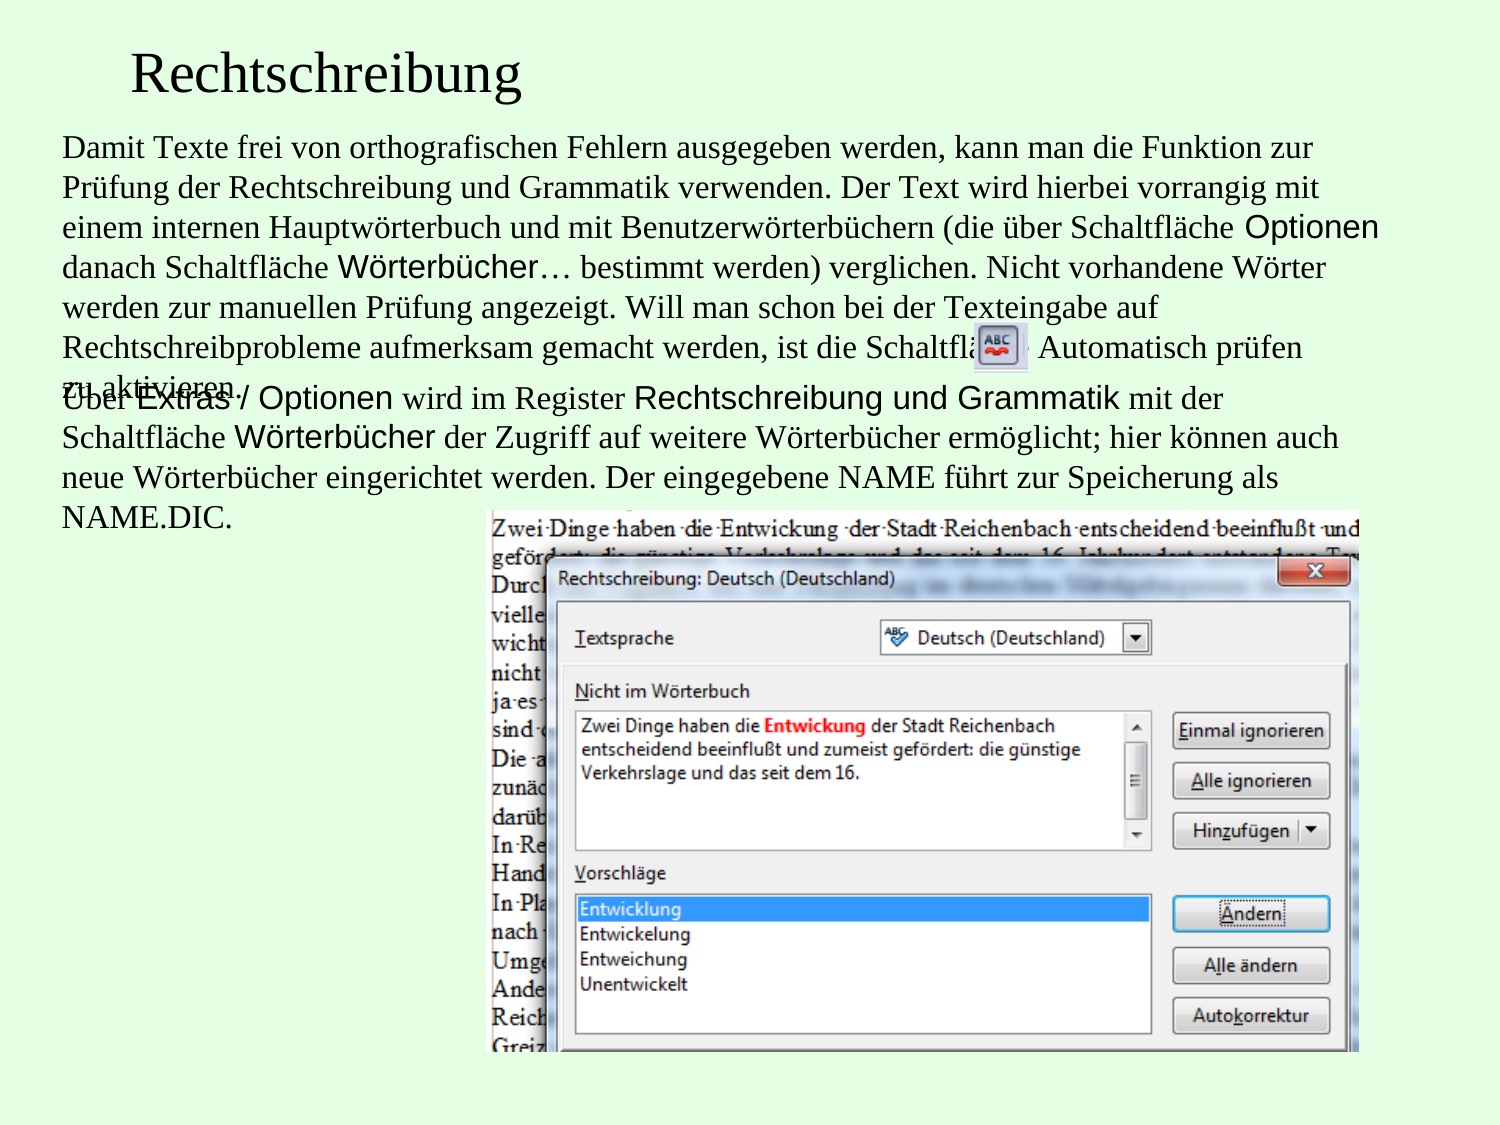

# Rechtschreibung
Damit Texte frei von orthografischen Fehlern ausgegeben werden, kann man die Funktion zur Prüfung der Rechtschreibung und Grammatik verwenden. Der Text wird hierbei vorrangig mit einem internen Hauptwörterbuch und mit Benutzerwörterbüchern (die über Schaltfläche Optionen danach Schaltfläche Wörterbücher… bestimmt werden) verglichen. Nicht vorhandene Wörter werden zur manuellen Prüfung angezeigt. Will man schon bei der Texteingabe auf Rechtschreibprobleme aufmerksam gemacht werden, ist die Schaltfläche Automatisch prüfen zu aktivieren.
Über Extras / Optionen wird im Register Rechtschreibung und Grammatik mit der Schaltfläche Wörterbücher der Zugriff auf weitere Wörterbücher ermöglicht; hier können auch neue Wörterbücher eingerichtet werden. Der eingegebene NAME führt zur Speicherung als NAME.DIC.